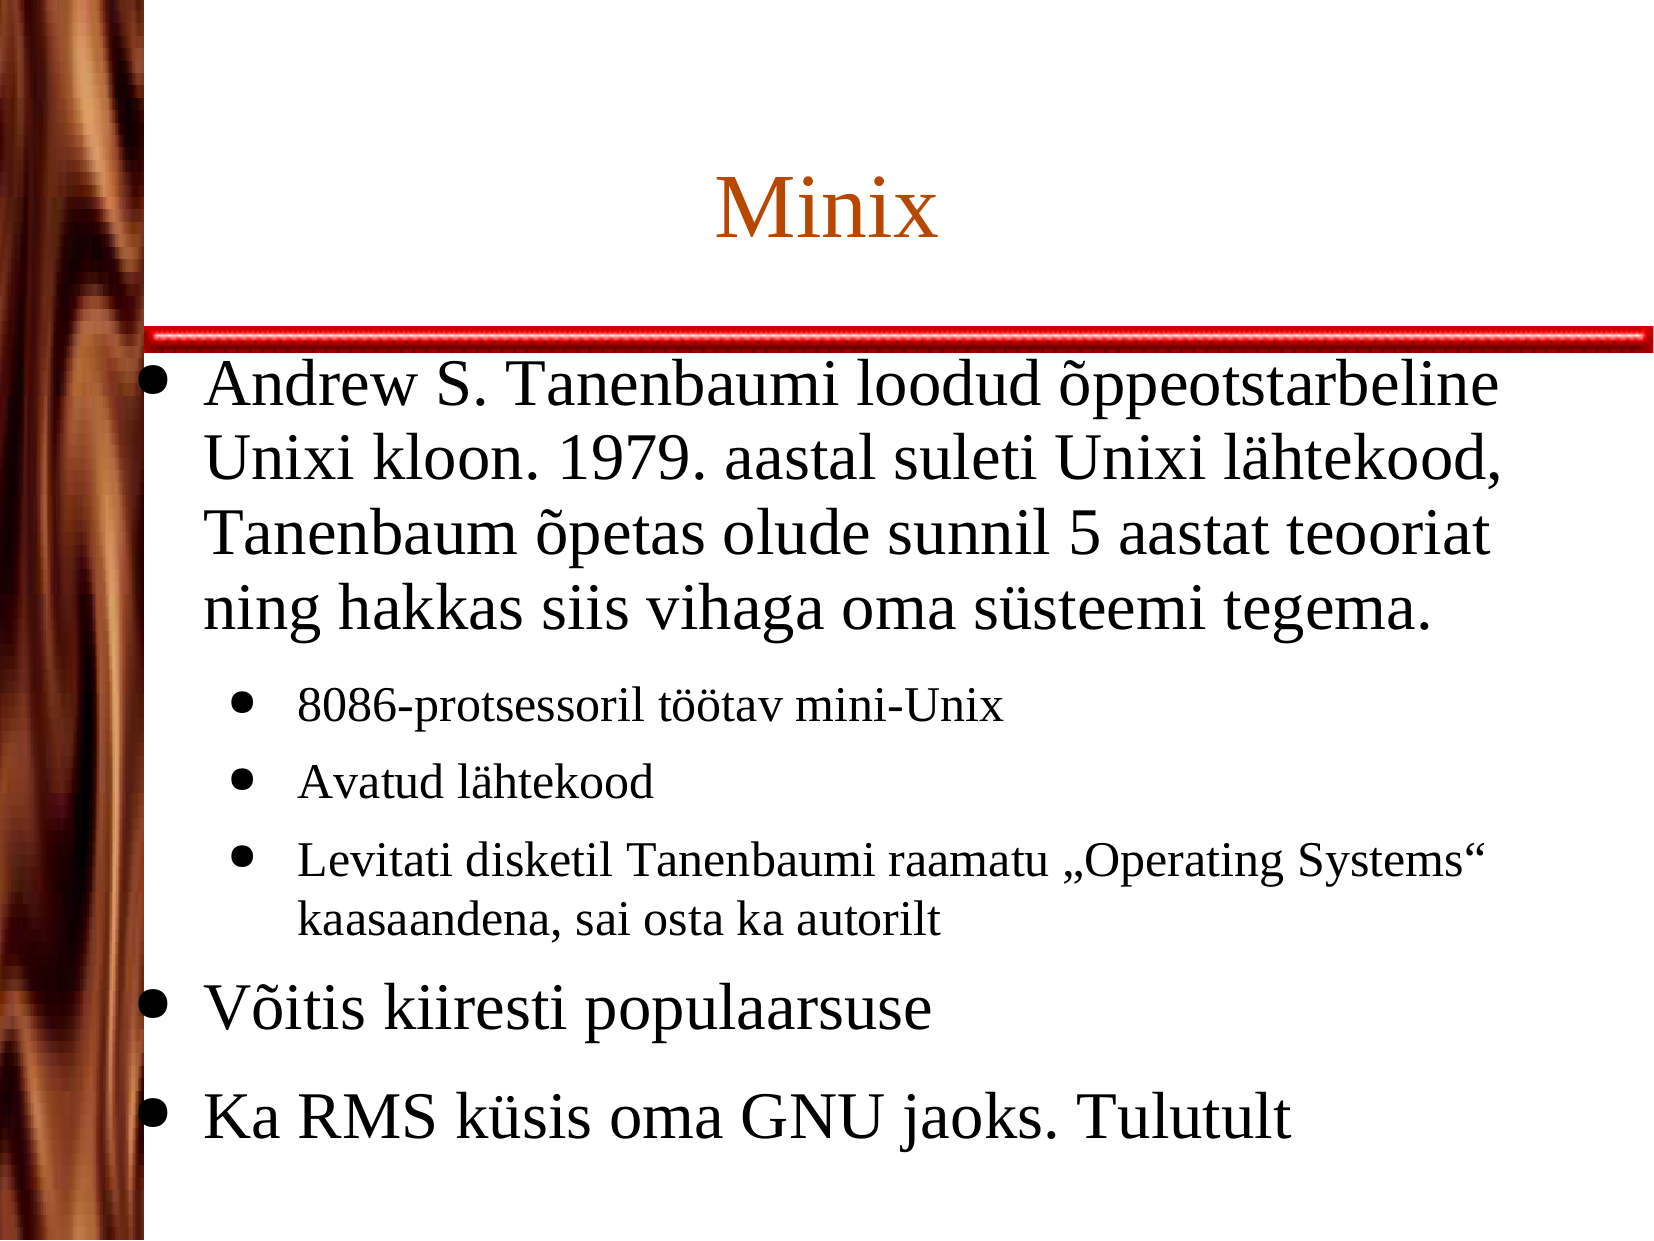

# Minix
Andrew S. Tanenbaumi loodud õppeotstarbeline Unixi kloon. 1979. aastal suleti Unixi lähtekood, Tanenbaum õpetas olude sunnil 5 aastat teooriat ning hakkas siis vihaga oma süsteemi tegema.
8086-protsessoril töötav mini-Unix
Avatud lähtekood
Levitati disketil Tanenbaumi raamatu „Operating Systems“ kaasaandena, sai osta ka autorilt
Võitis kiiresti populaarsuse
Ka RMS küsis oma GNU jaoks. Tulutult